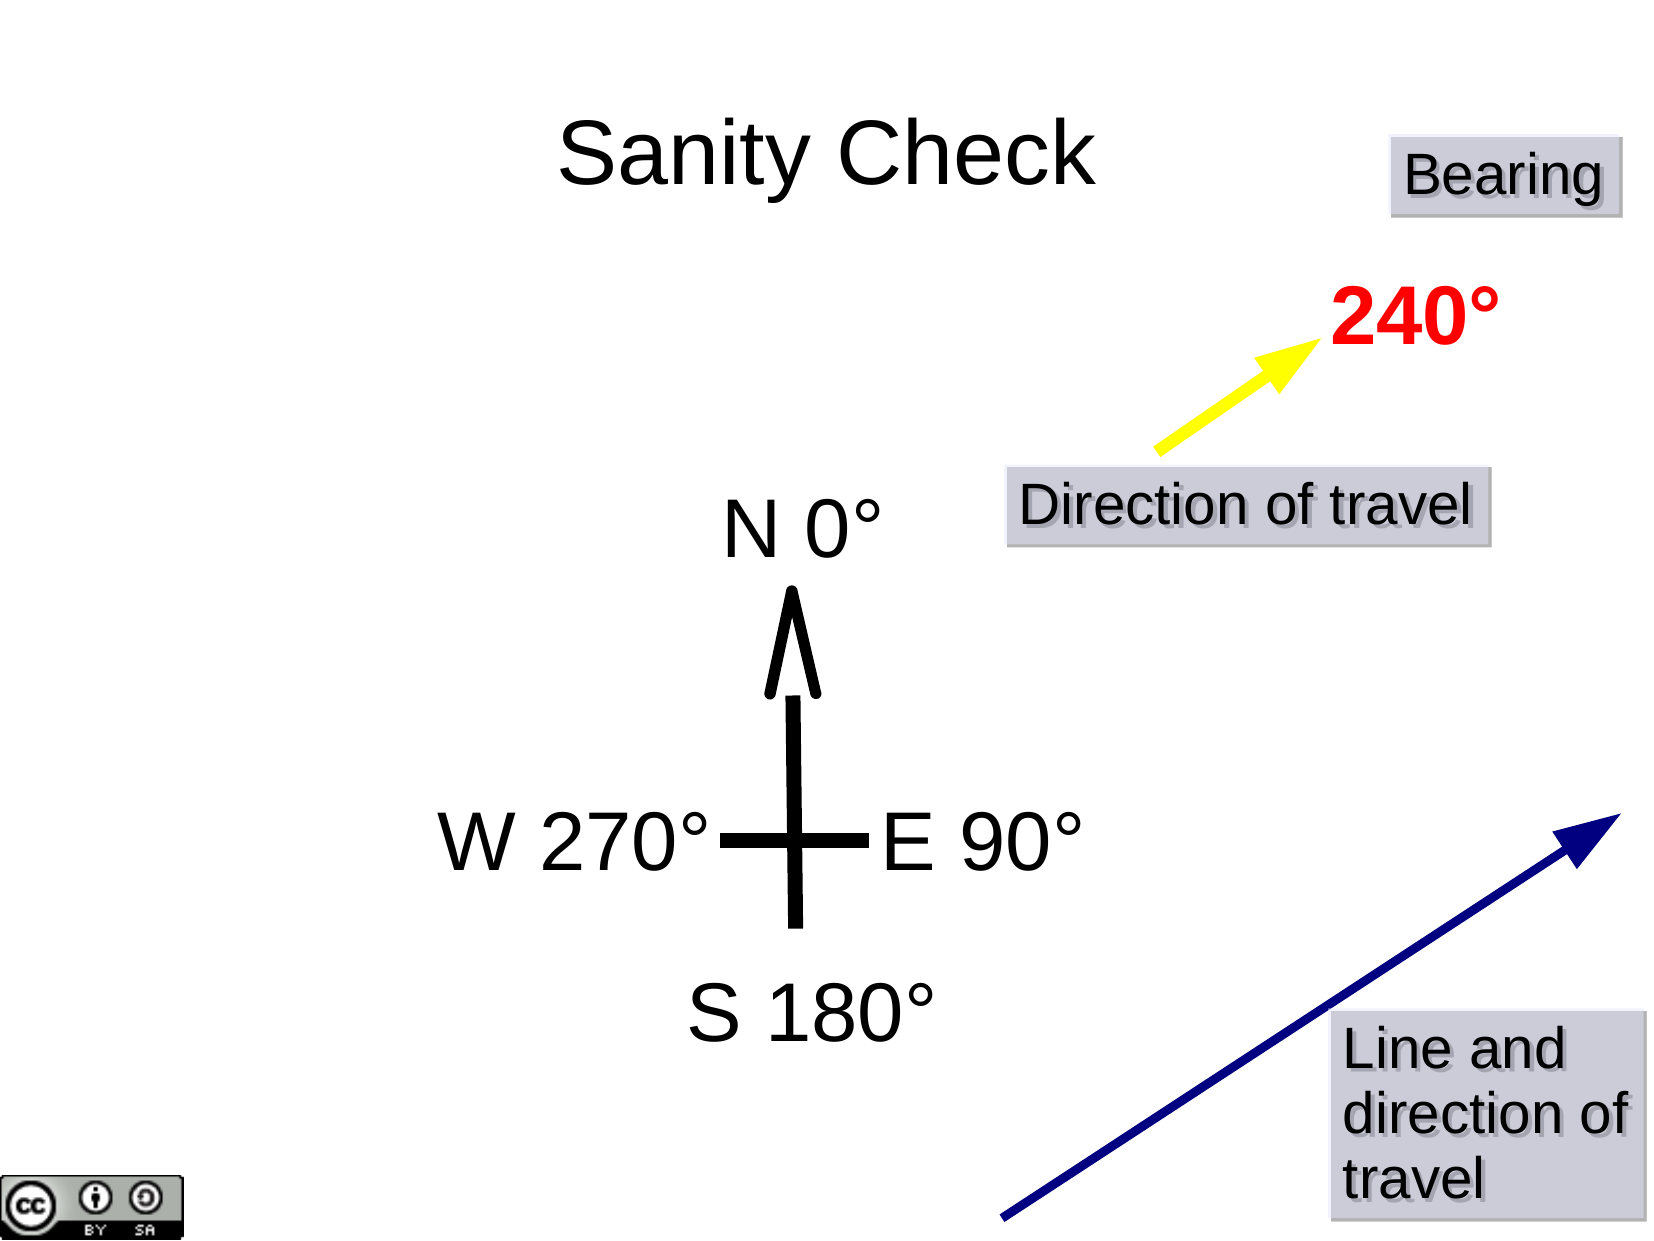

# Sanity Check
Bearing
240°
Direction of travel
 N 0°
W 270°
E 90°
S 180°
Line and
direction of
travel